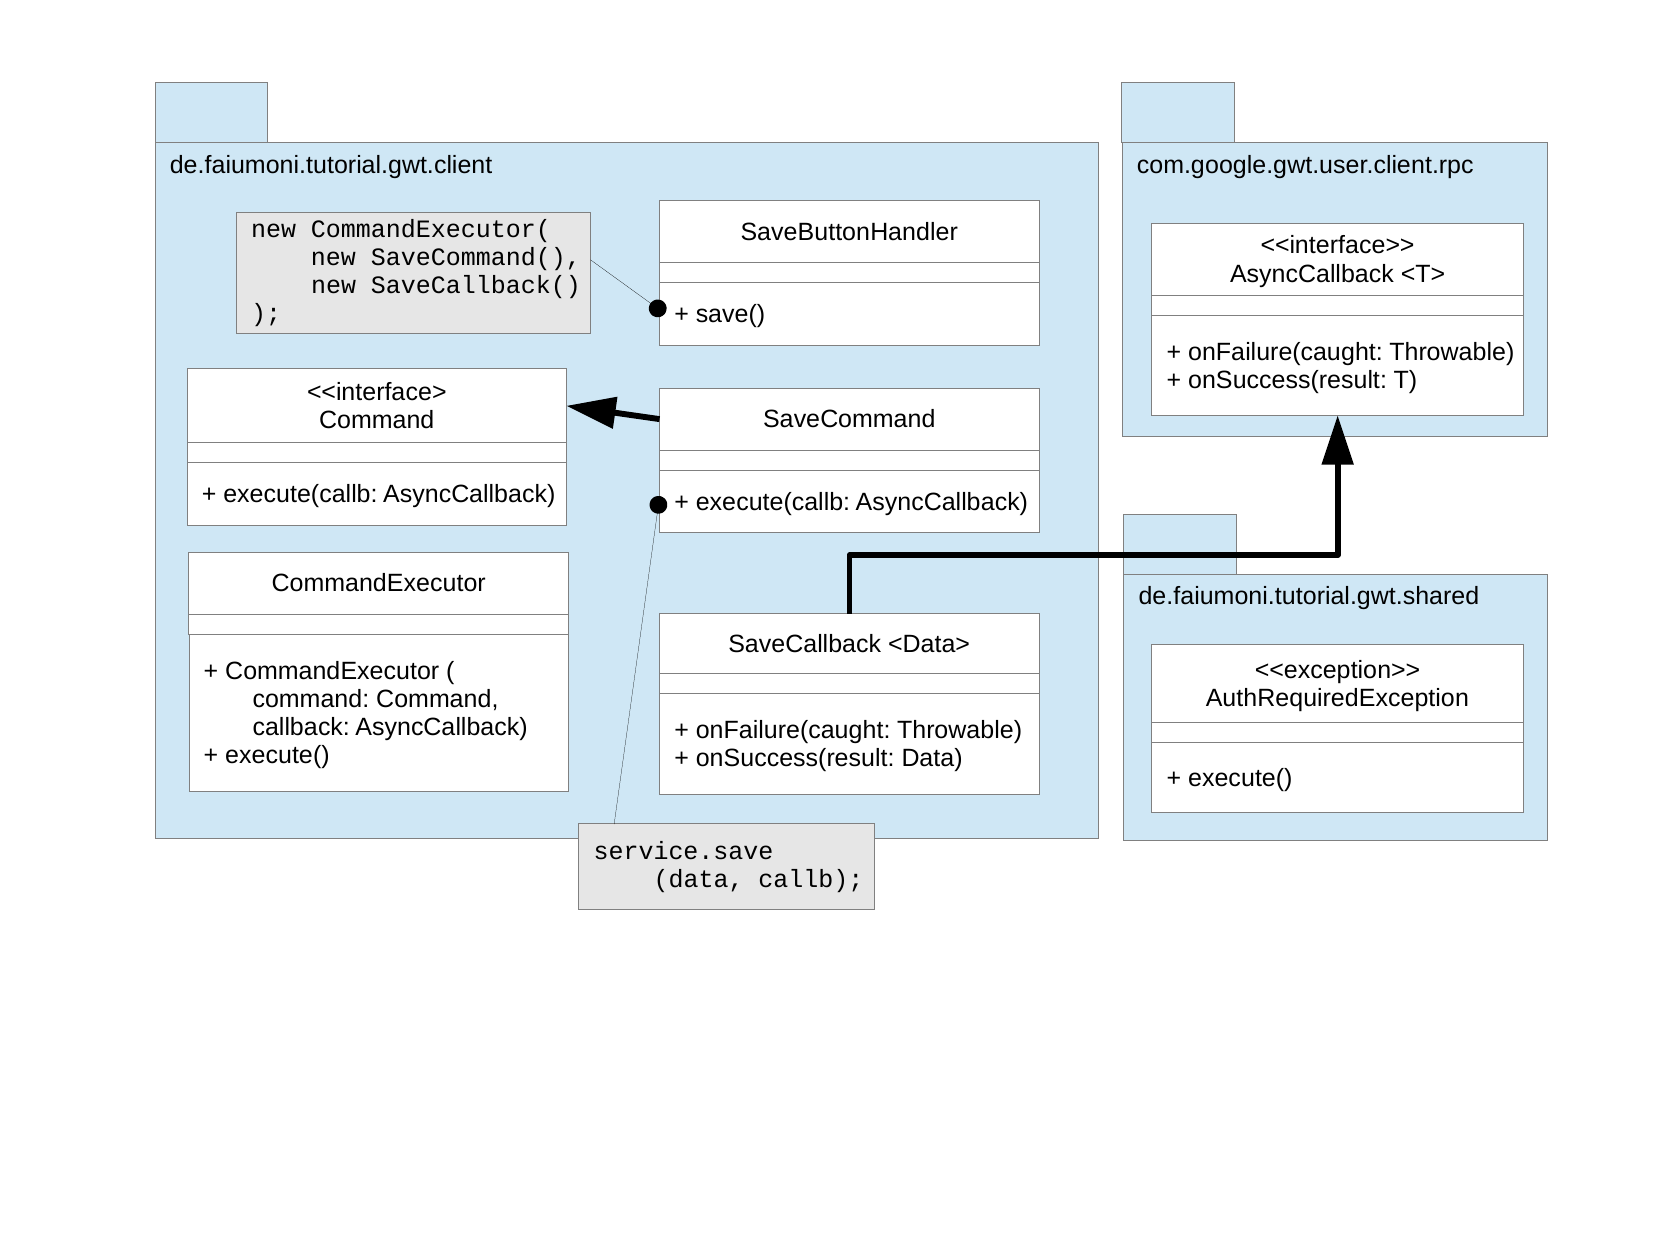

de.faiumoni.tutorial.gwt.client
com.google.gwt.user.client.rpc
SaveButtonHandler
SaveButtonHandler
new CommandExecutor(
 new SaveCommand(),
 new SaveCallback()
);
<<interface>>
AsyncCallback <T>
+ save()
+ save()
+ onFailure(caught: Throwable)
+ onSuccess(result: T)
<<interface>
Command
SaveCommand
+ execute(callb: AsyncCallback)
+ execute(callb: AsyncCallback)
CommandExecutor
de.faiumoni.tutorial.gwt.shared
SaveCallback <Data>
+ CommandExecutor (
 command: Command,
 callback: AsyncCallback)
+ execute()
<<exception>>
AuthRequiredException
+ onFailure(caught: Throwable)
+ onSuccess(result: Data)
+ execute()
service.save
 (data, callb);